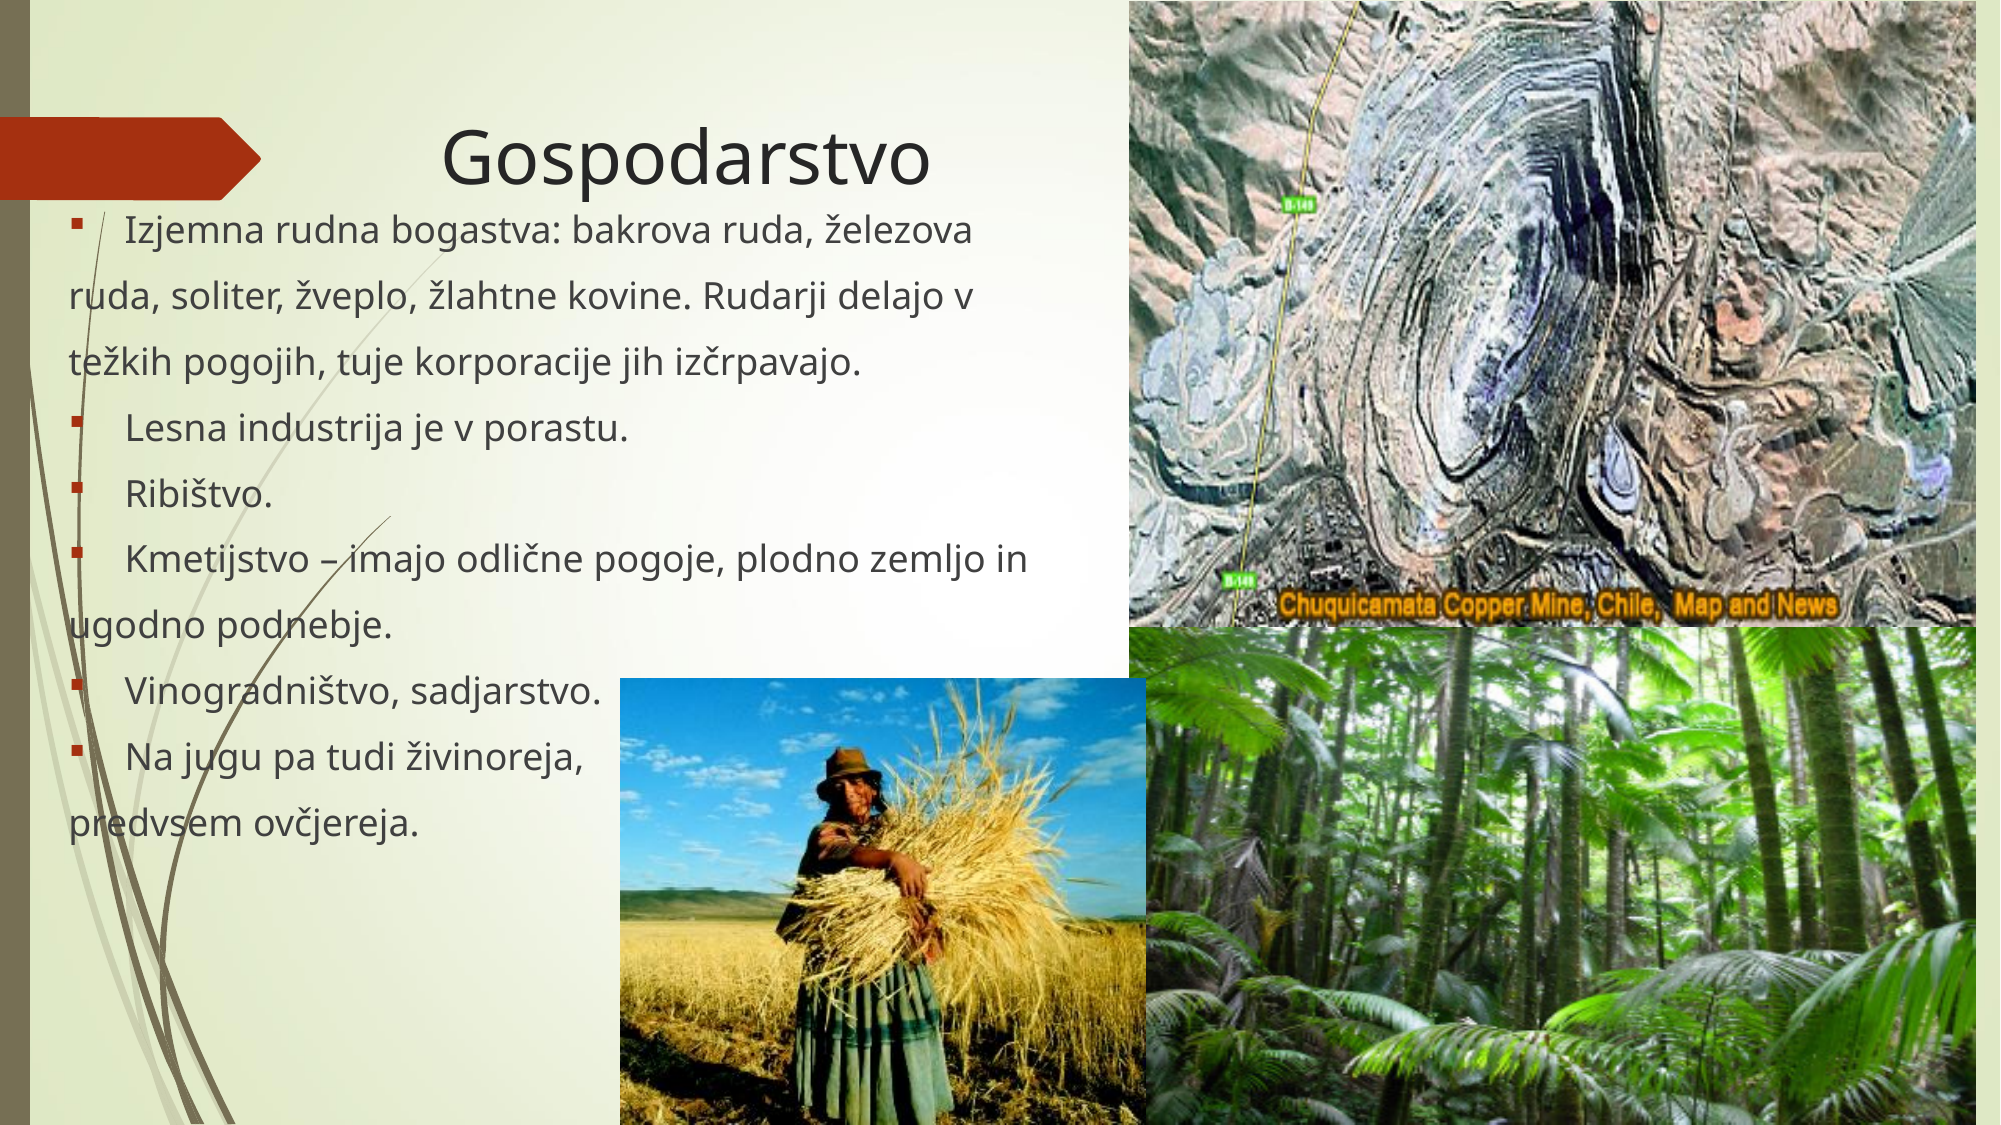

# Gospodarstvo
Izjemna rudna bogastva: bakrova ruda, železova
ruda, soliter, žveplo, žlahtne kovine. Rudarji delajo v
težkih pogojih, tuje korporacije jih izčrpavajo.
Lesna industrija je v porastu.
Ribištvo.
Kmetijstvo – imajo odlične pogoje, plodno zemljo in
ugodno podnebje.
Vinogradništvo, sadjarstvo.
Na jugu pa tudi živinoreja,
predvsem ovčjereja.